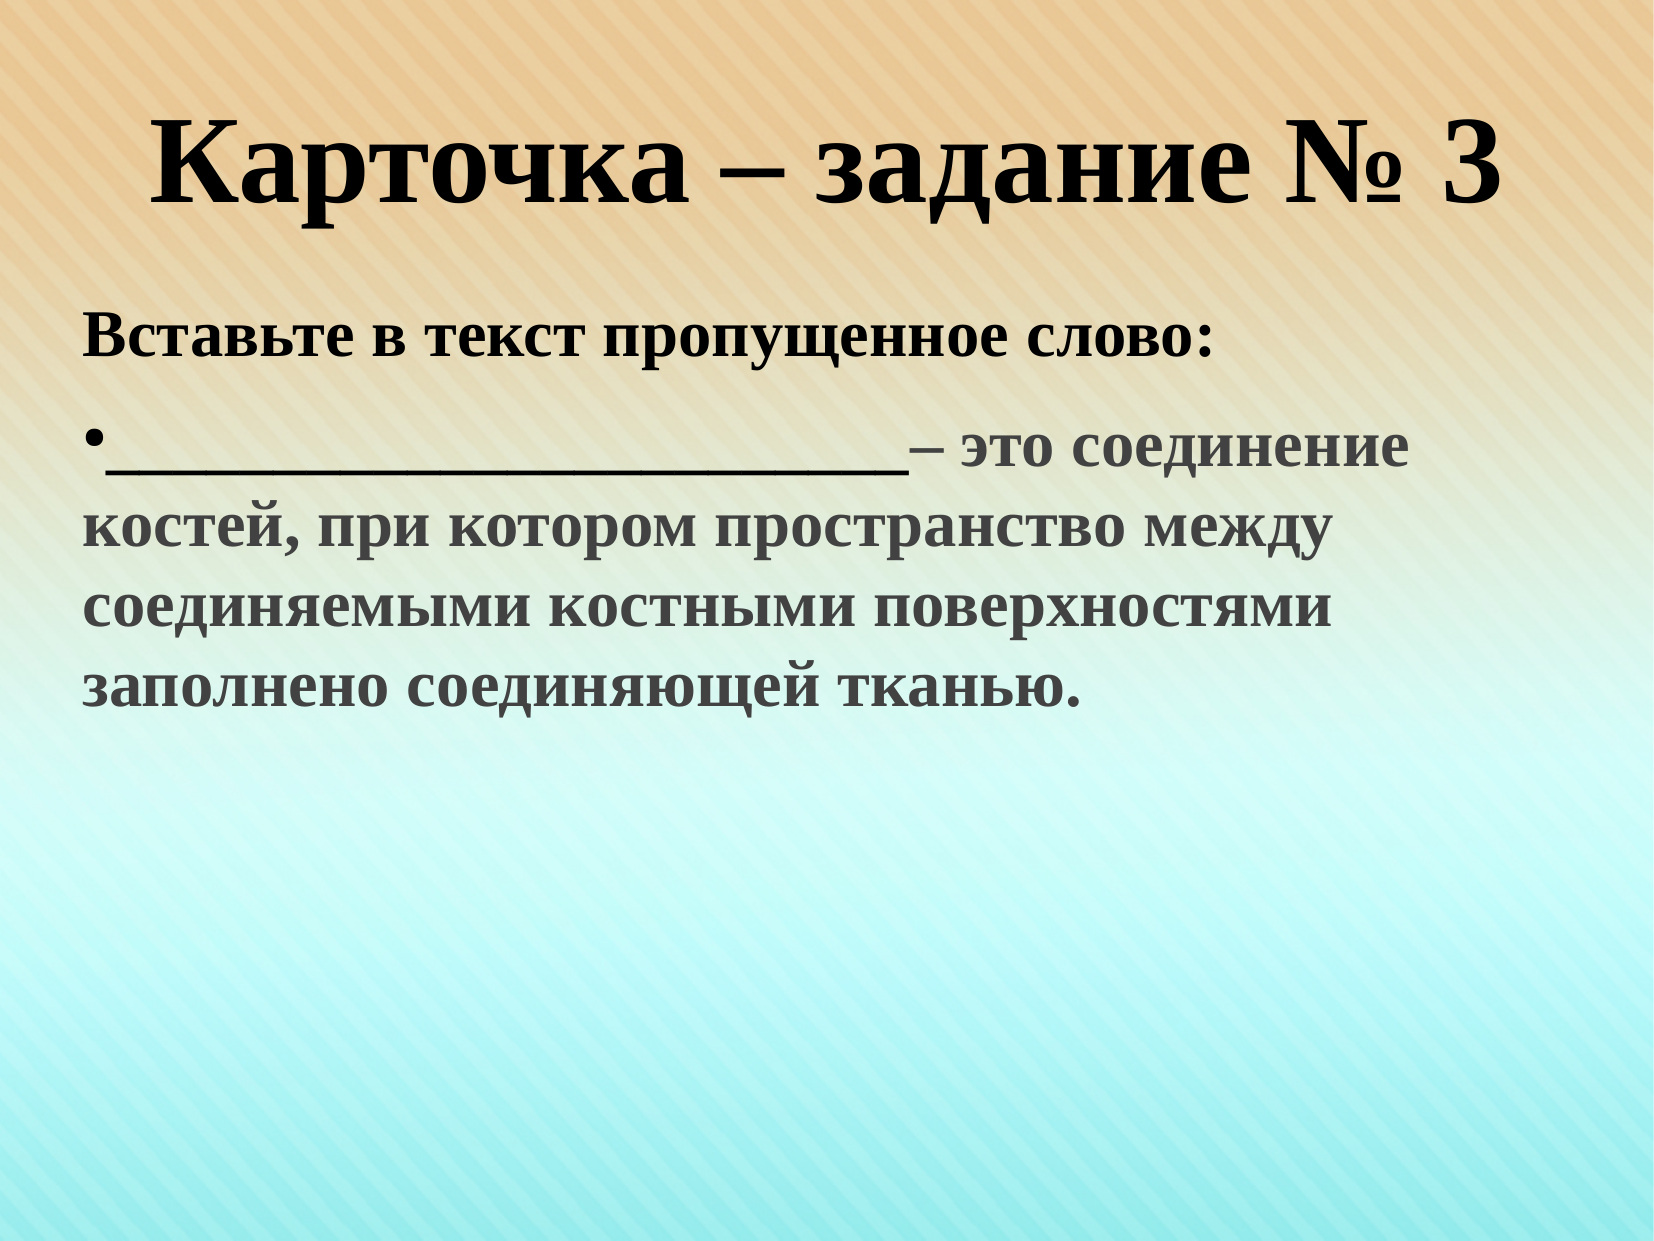

# Карточка – задание № 3
Вставьте в текст пропущенное слово:
________________________– это соединение костей, при котором пространство между соединяемыми костными поверхностями заполнено соединяющей тканью.